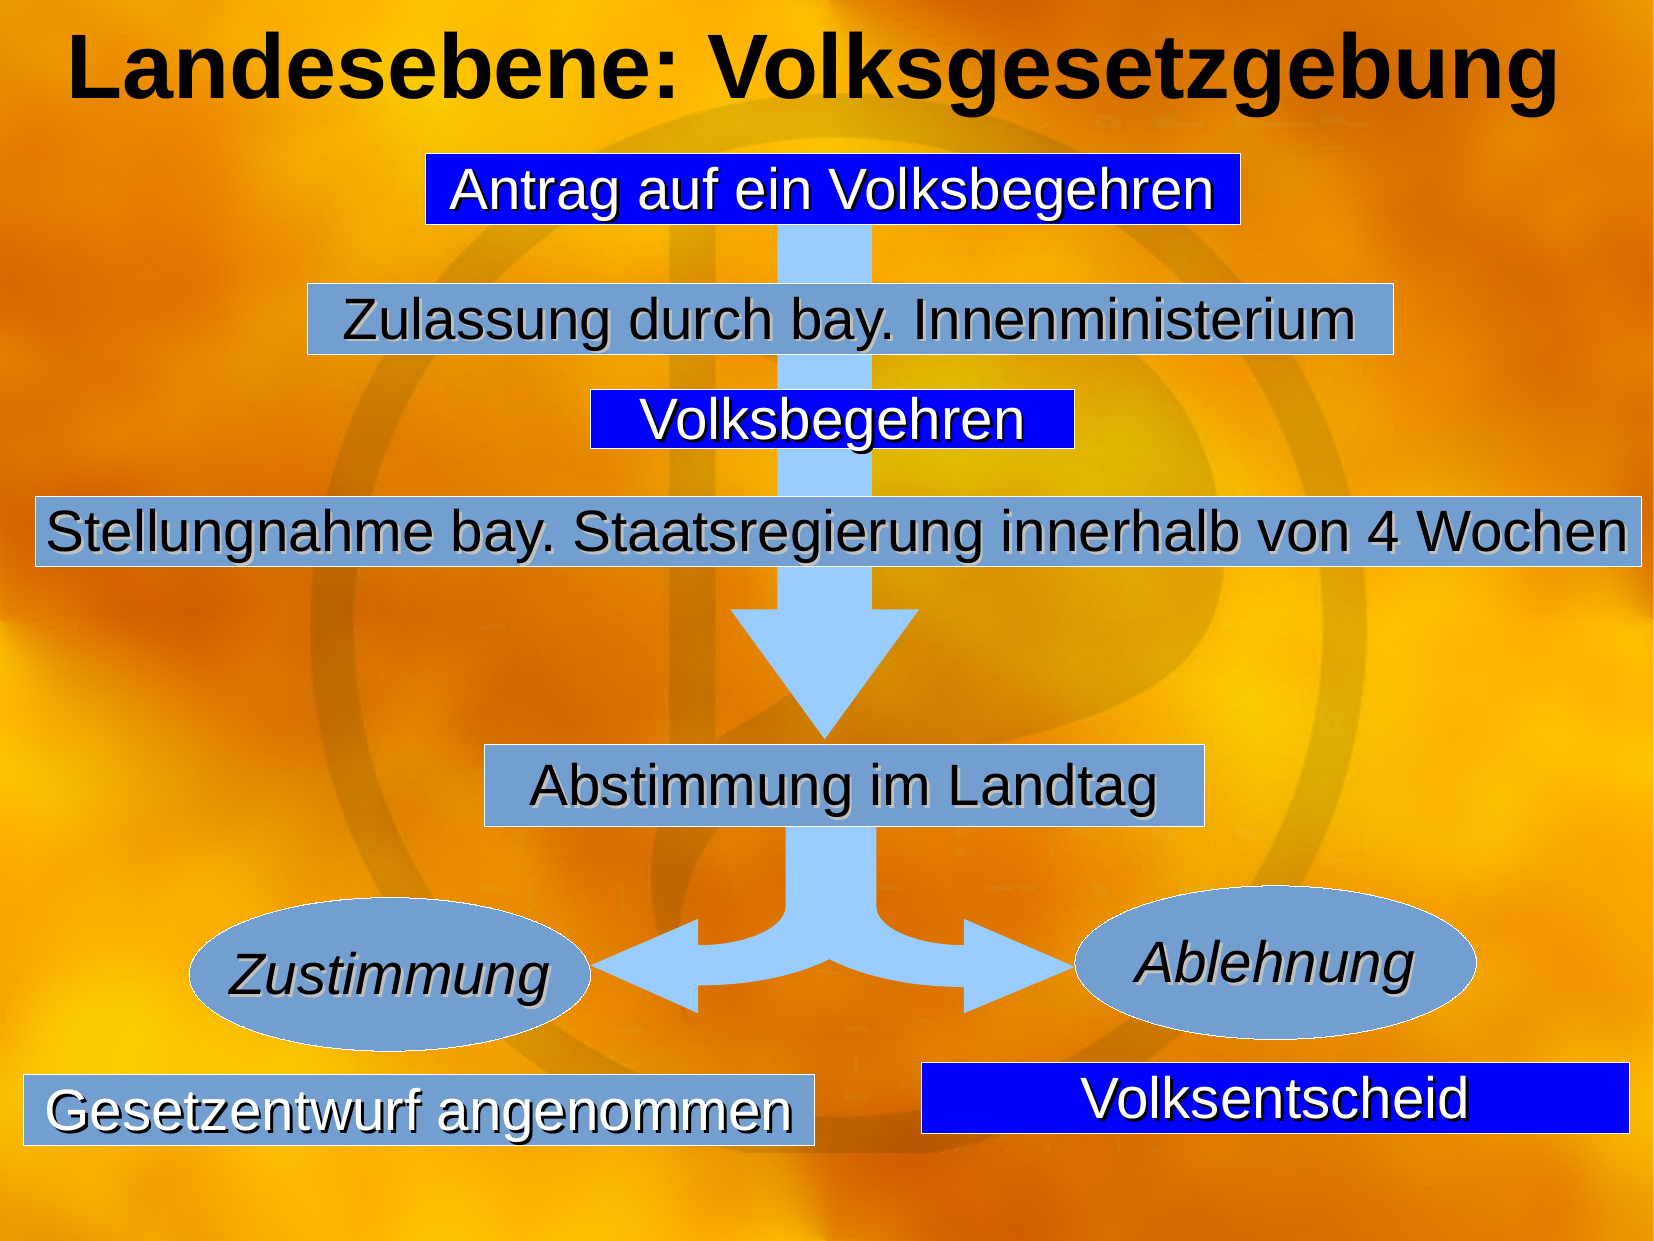

# Landesebene: Volksgesetzgebung
Antrag auf ein Volksbegehren
Zulassung durch bay. Innenministerium
Volksbegehren
Stellungnahme bay. Staatsregierung innerhalb von 4 Wochen
Abstimmung im Landtag
Ablehnung
Zustimmung
Volksentscheid
Gesetzentwurf angenommen